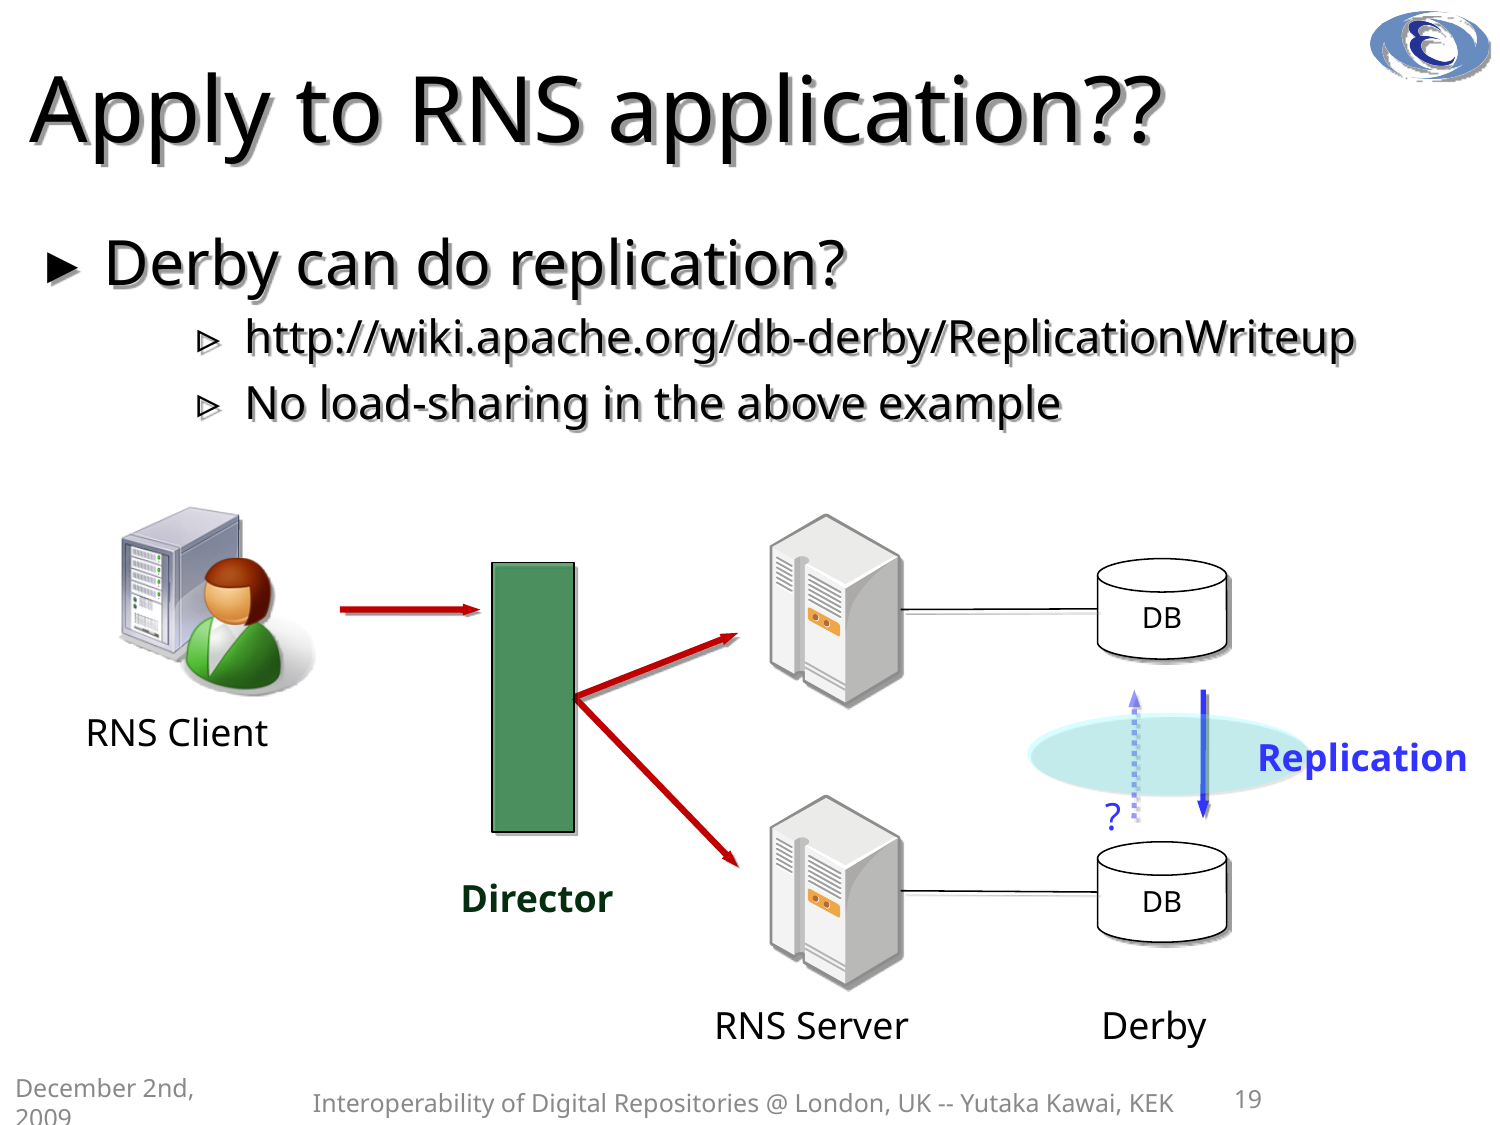

# Apply to RNS application??
Derby can do replication?
http://wiki.apache.org/db-derby/ReplicationWriteup
No load-sharing in the above example
DB
RNS Client
Replication
?
DB
Director
RNS Server
Derby
December 2nd, 2009
Interoperability of Digital Repositories @ London, UK -- Yutaka Kawai, KEK